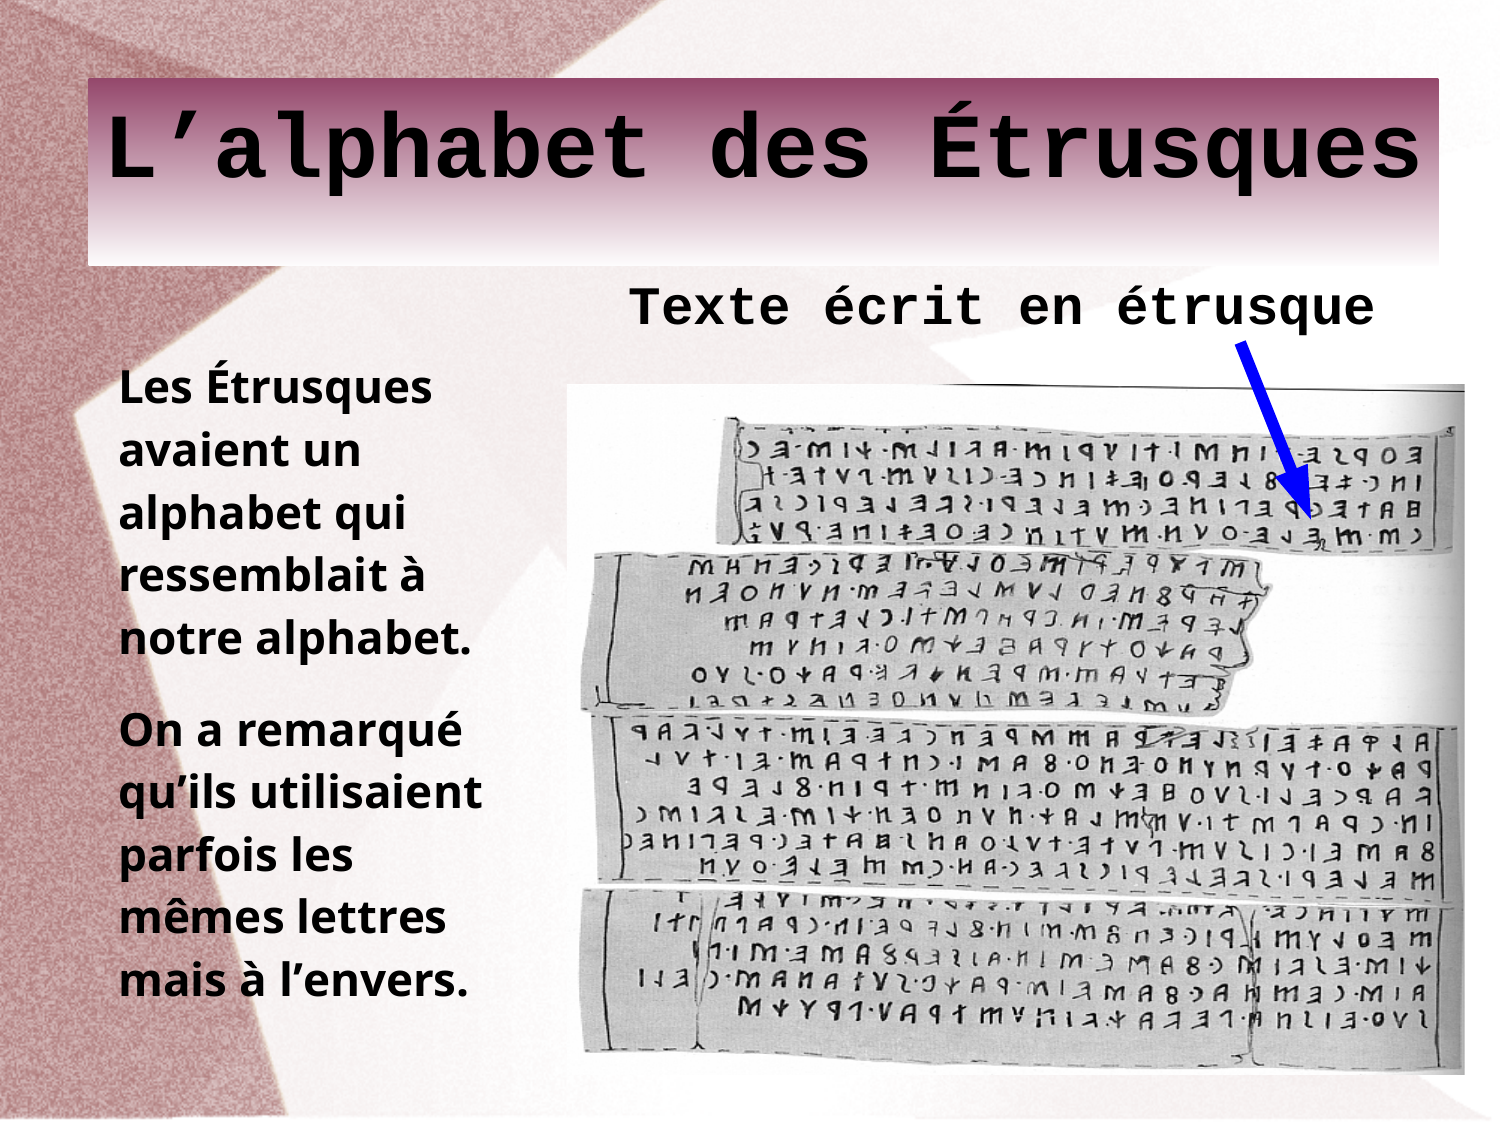

# L’alphabet des Étrusques
Texte écrit en étrusque
Les Étrusques avaient un alphabet qui ressemblait à notre alphabet.
On a remarqué qu’ils utilisaient parfois les mêmes lettres mais à l’envers.